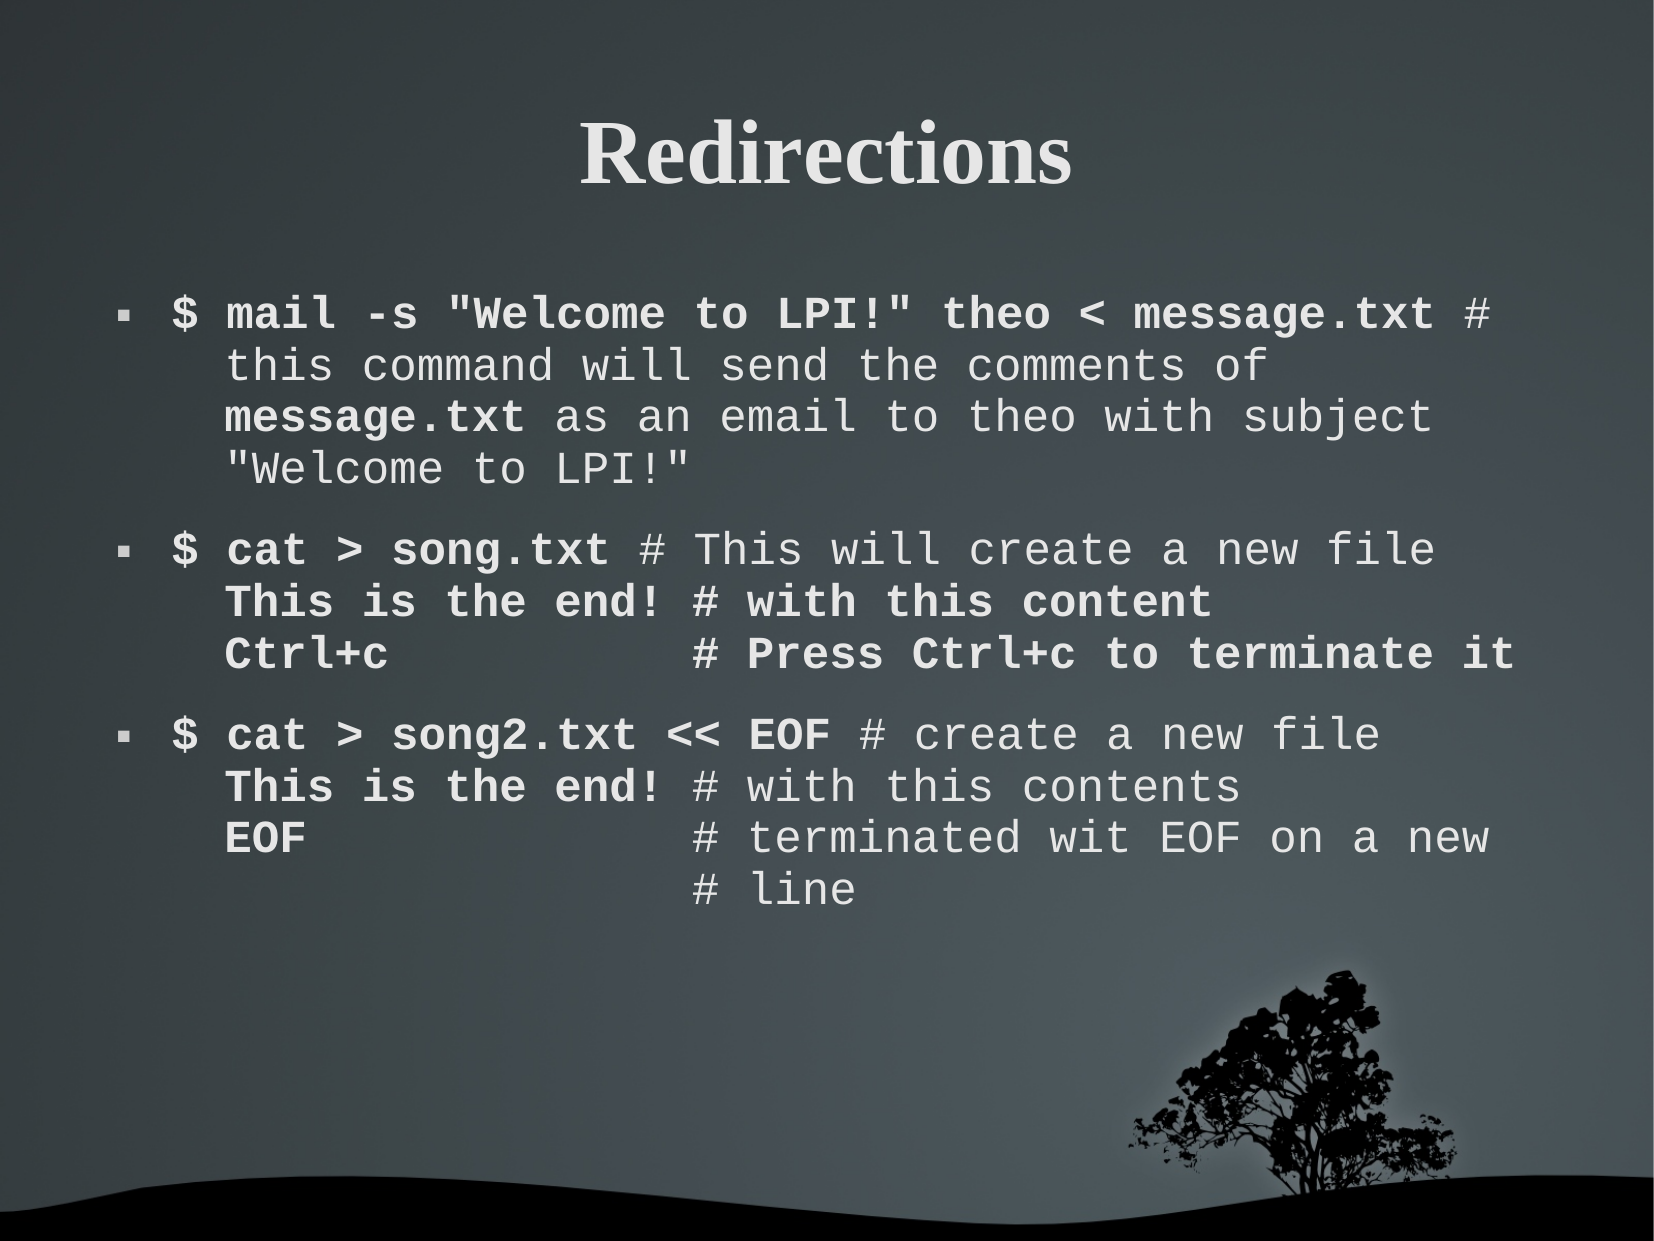

Redirections
# $ mail -s "Welcome to LPI!" theo < message.txt # this command will send the comments of message.txt as an email to theo with subject "Welcome to LPI!"
$ cat > song.txt # This will create a new file
This is the end! # with this content
Ctrl+c # Press Ctrl+c to terminate it
$ cat > song2.txt << EOF # create a new file
This is the end! # with this contents
EOF # terminated wit EOF on a new # line